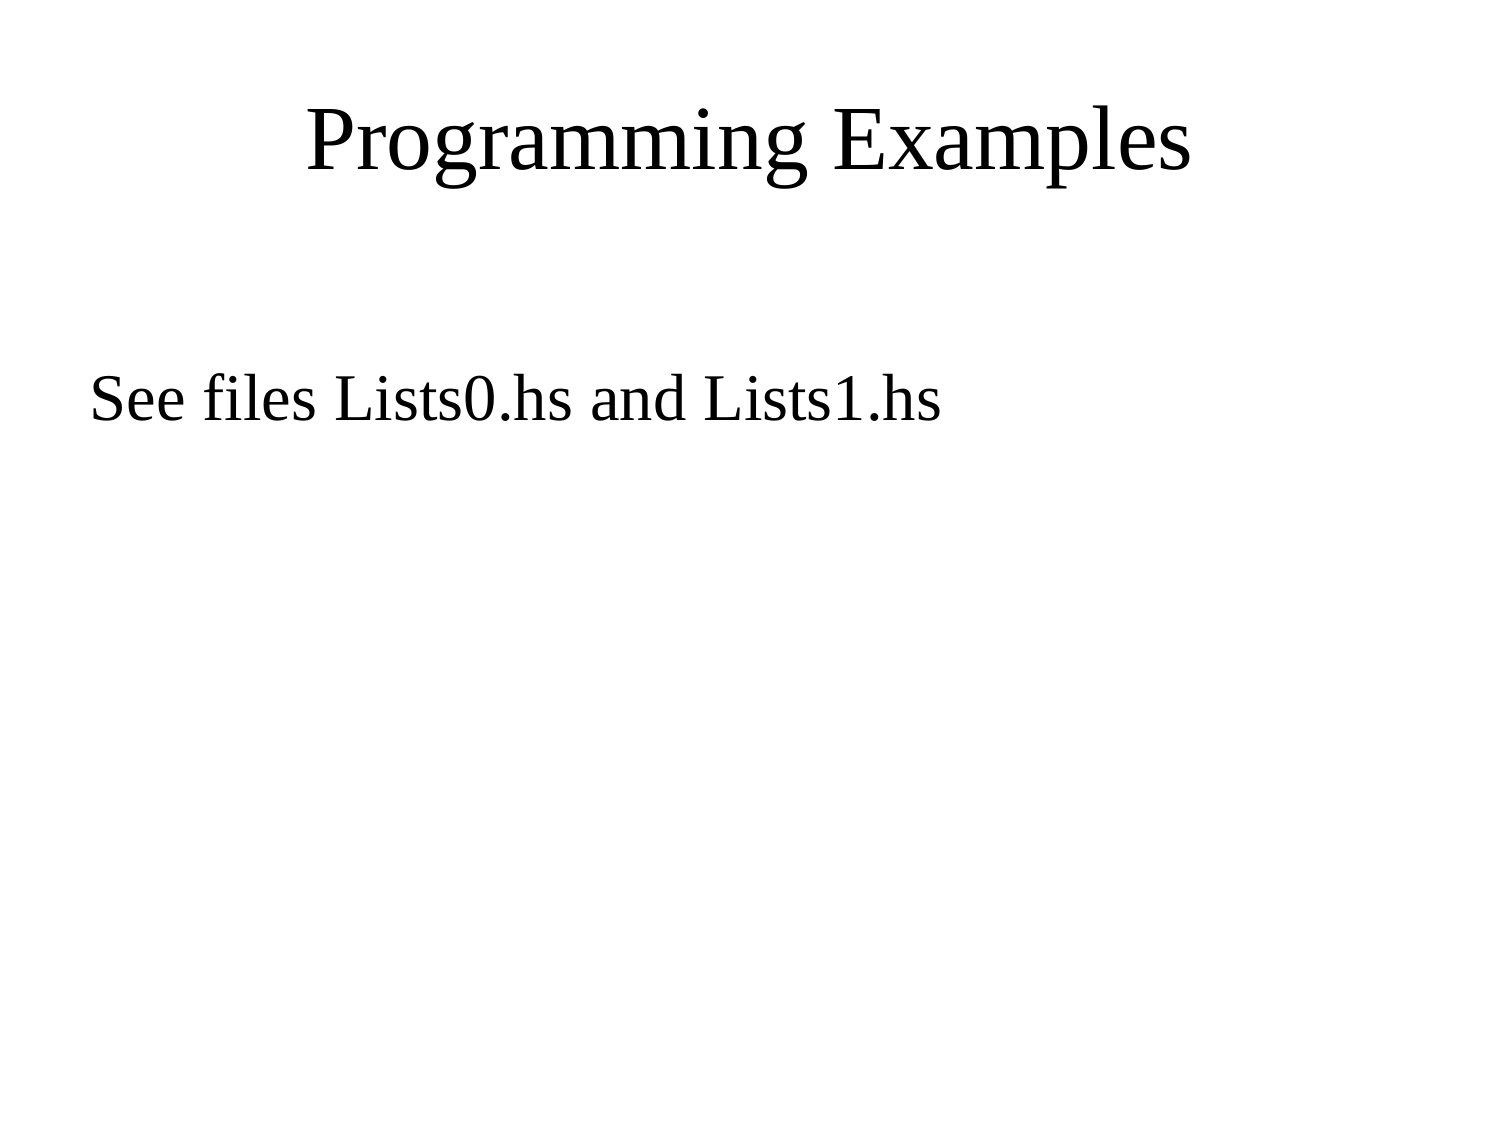

# Programming Examples
See files Lists0.hs and Lists1.hs